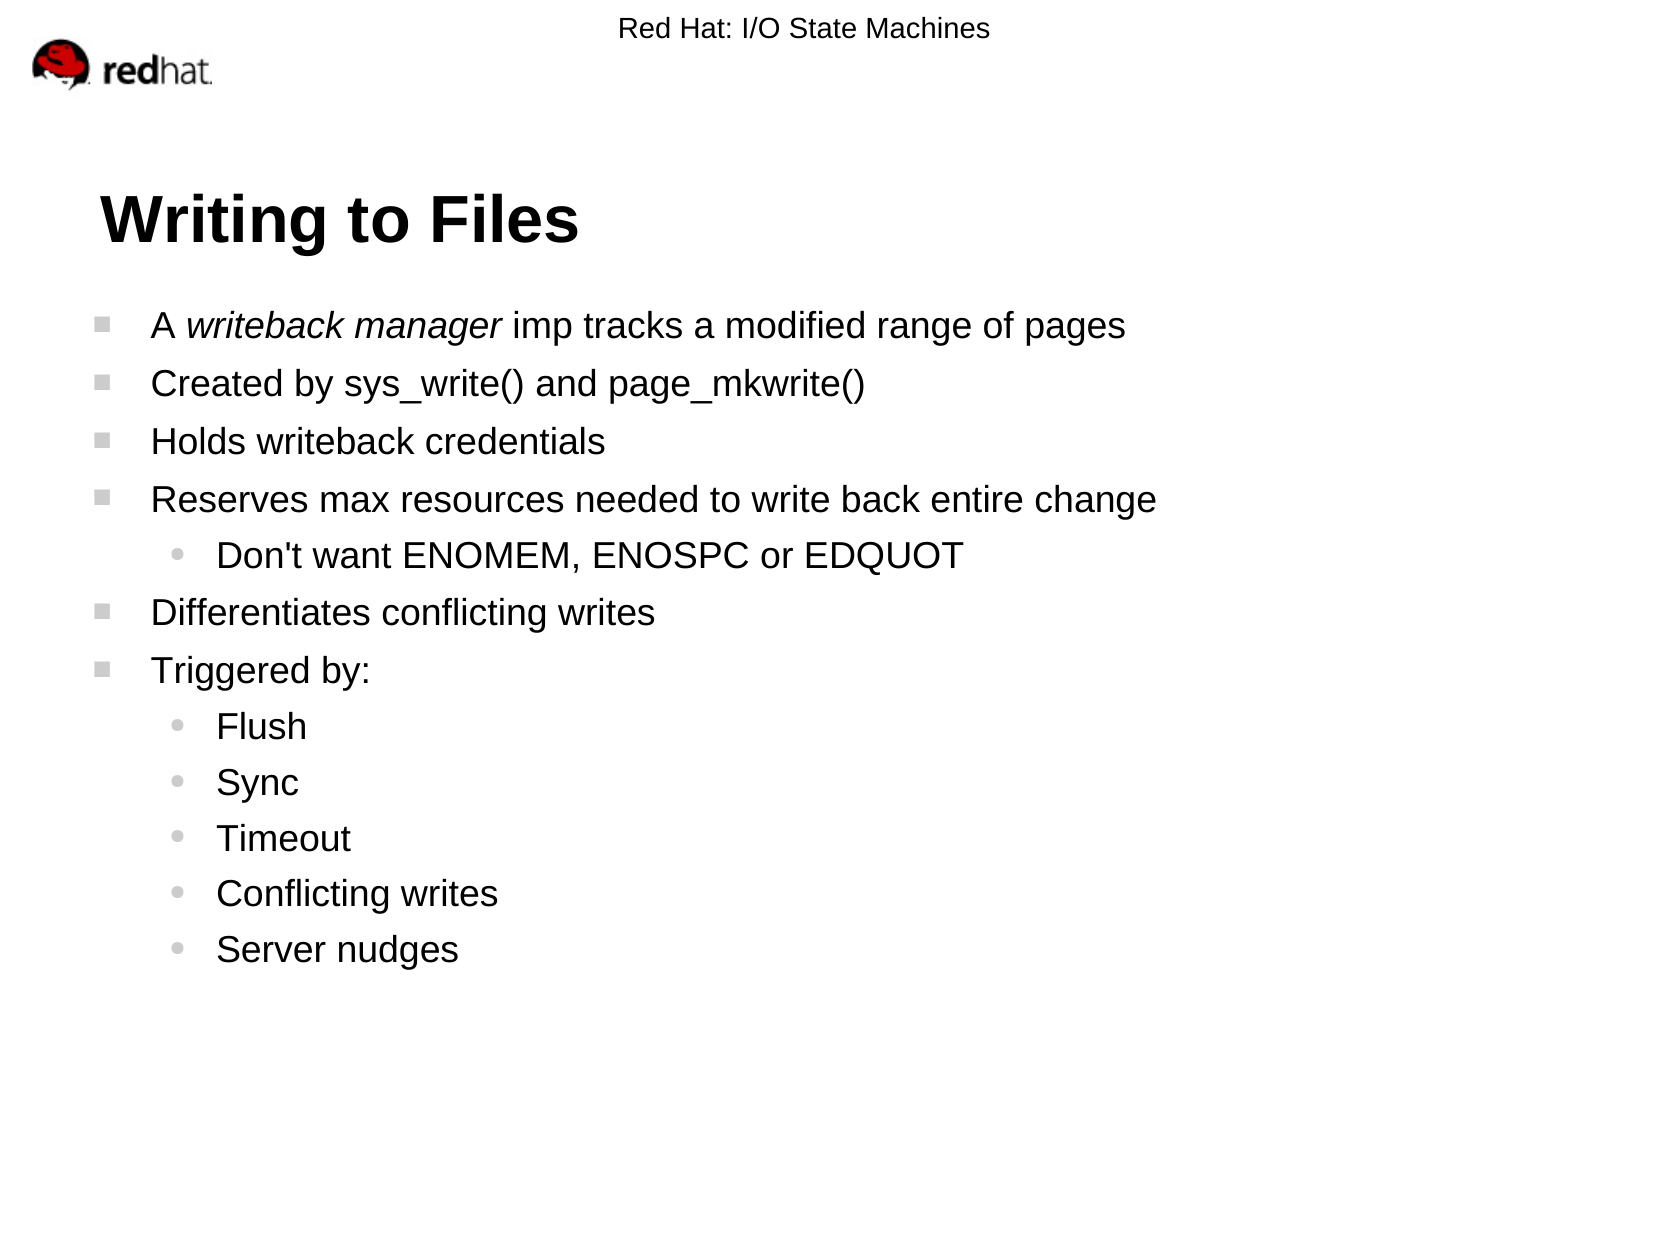

# Writing to Files
A writeback manager imp tracks a modified range of pages
Created by sys_write() and page_mkwrite()
Holds writeback credentials
Reserves max resources needed to write back entire change
Don't want ENOMEM, ENOSPC or EDQUOT
Differentiates conflicting writes
Triggered by:
Flush
Sync
Timeout
Conflicting writes
Server nudges